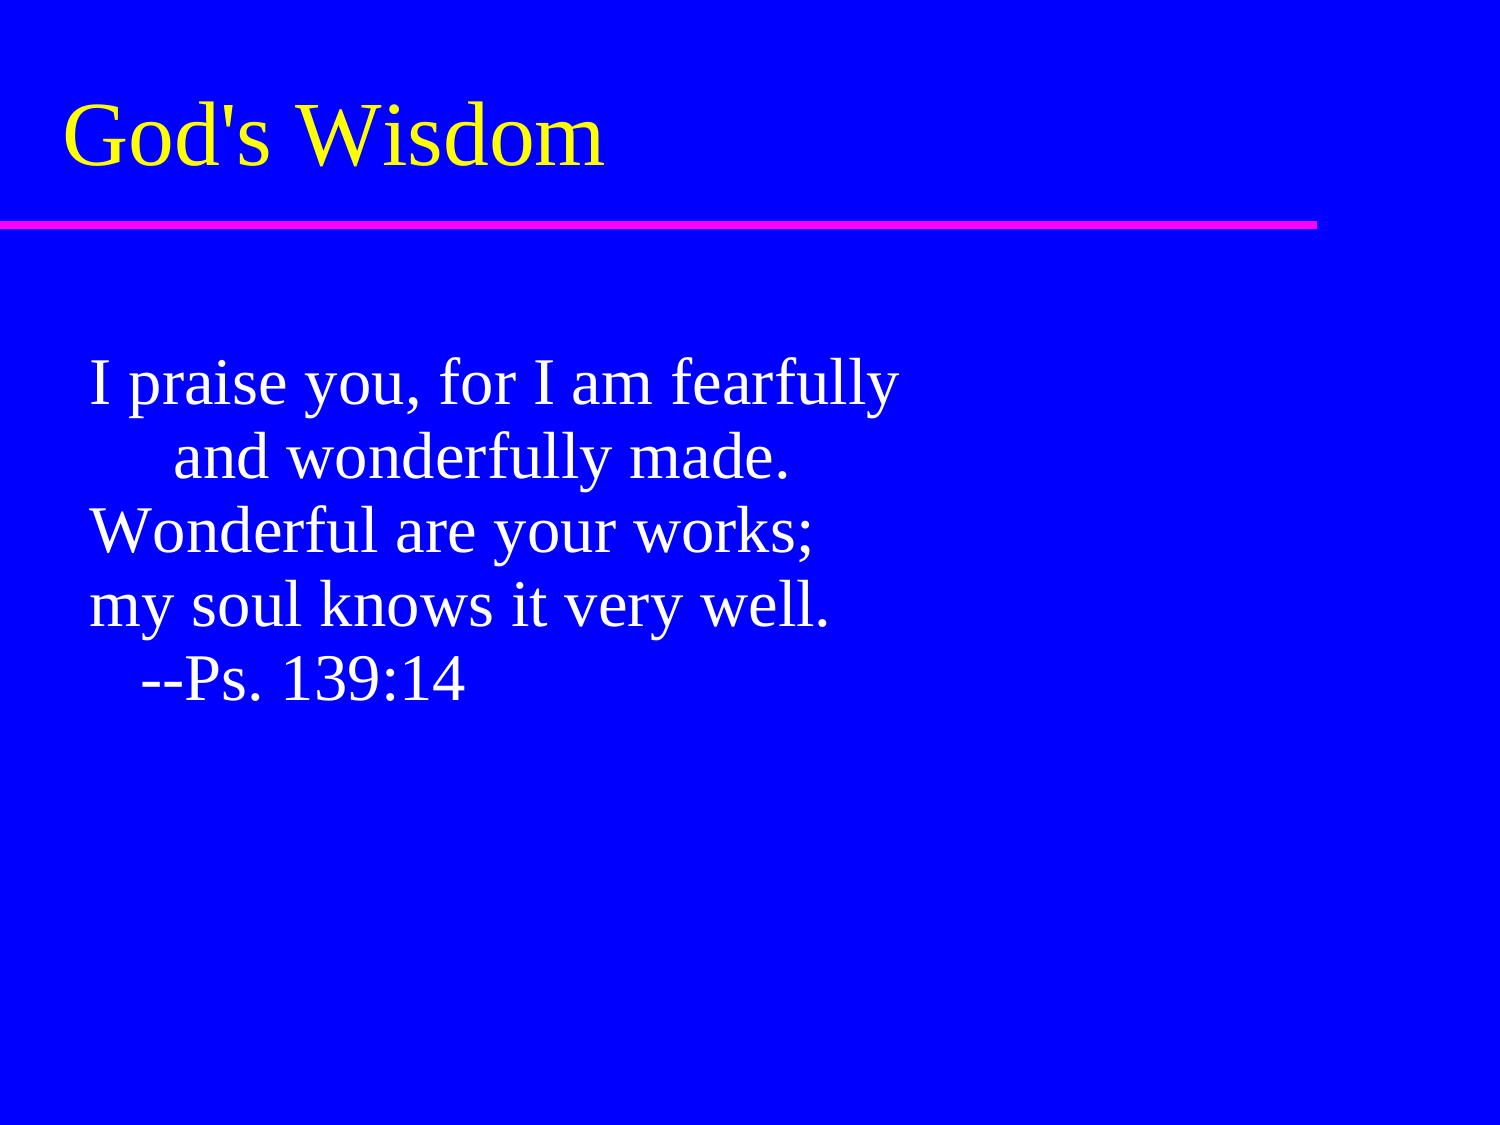

# God's Wisdom
I praise you, for I am fearfully
 and wonderfully made.
Wonderful are your works;
my soul knows it very well.
 --Ps. 139:14